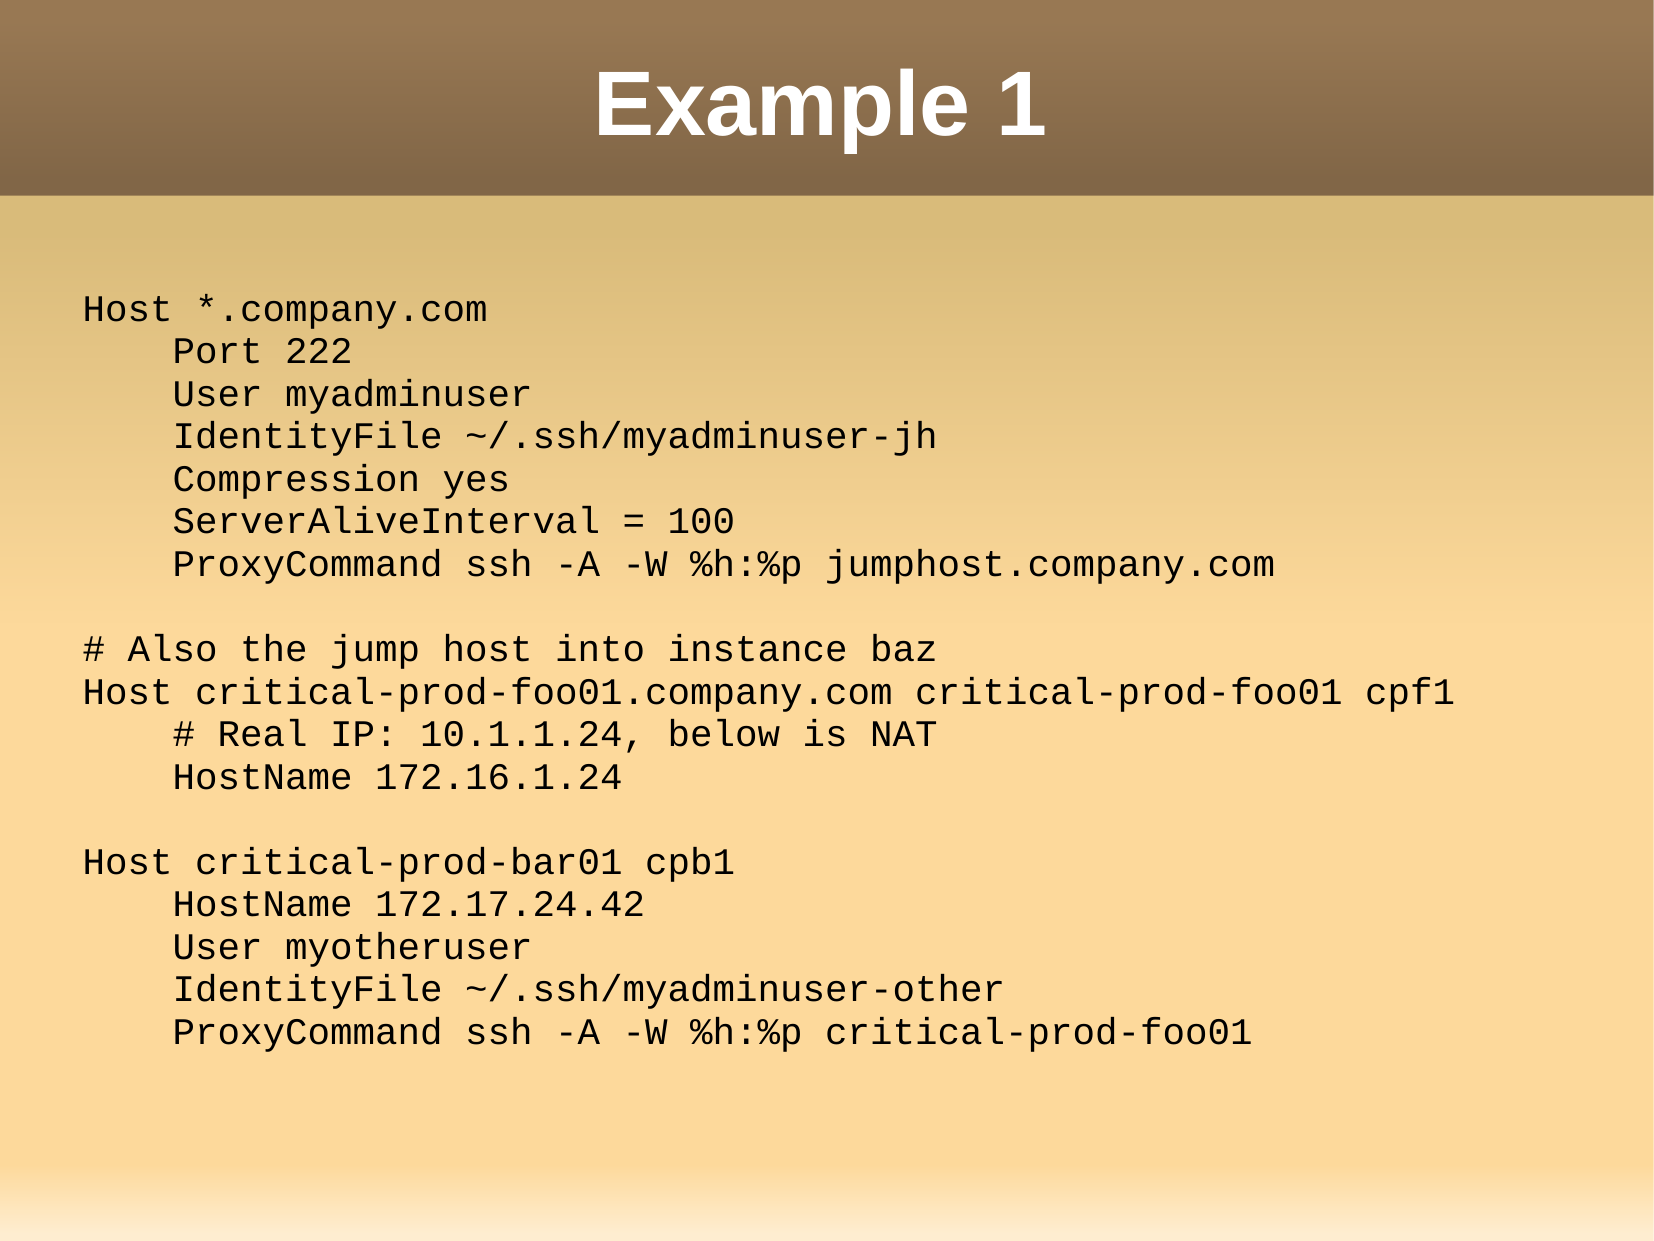

Example 1
# Host *.company.com
 Port 222
 User myadminuser
 IdentityFile ~/.ssh/myadminuser-jh
 Compression yes
 ServerAliveInterval = 100
 ProxyCommand ssh -A -W %h:%p jumphost.company.com
# Also the jump host into instance baz
Host critical-prod-foo01.company.com critical-prod-foo01 cpf1
 # Real IP: 10.1.1.24, below is NAT
 HostName 172.16.1.24
Host critical-prod-bar01 cpb1
 HostName 172.17.24.42
 User myotheruser
 IdentityFile ~/.ssh/myadminuser-other
 ProxyCommand ssh -A -W %h:%p critical-prod-foo01